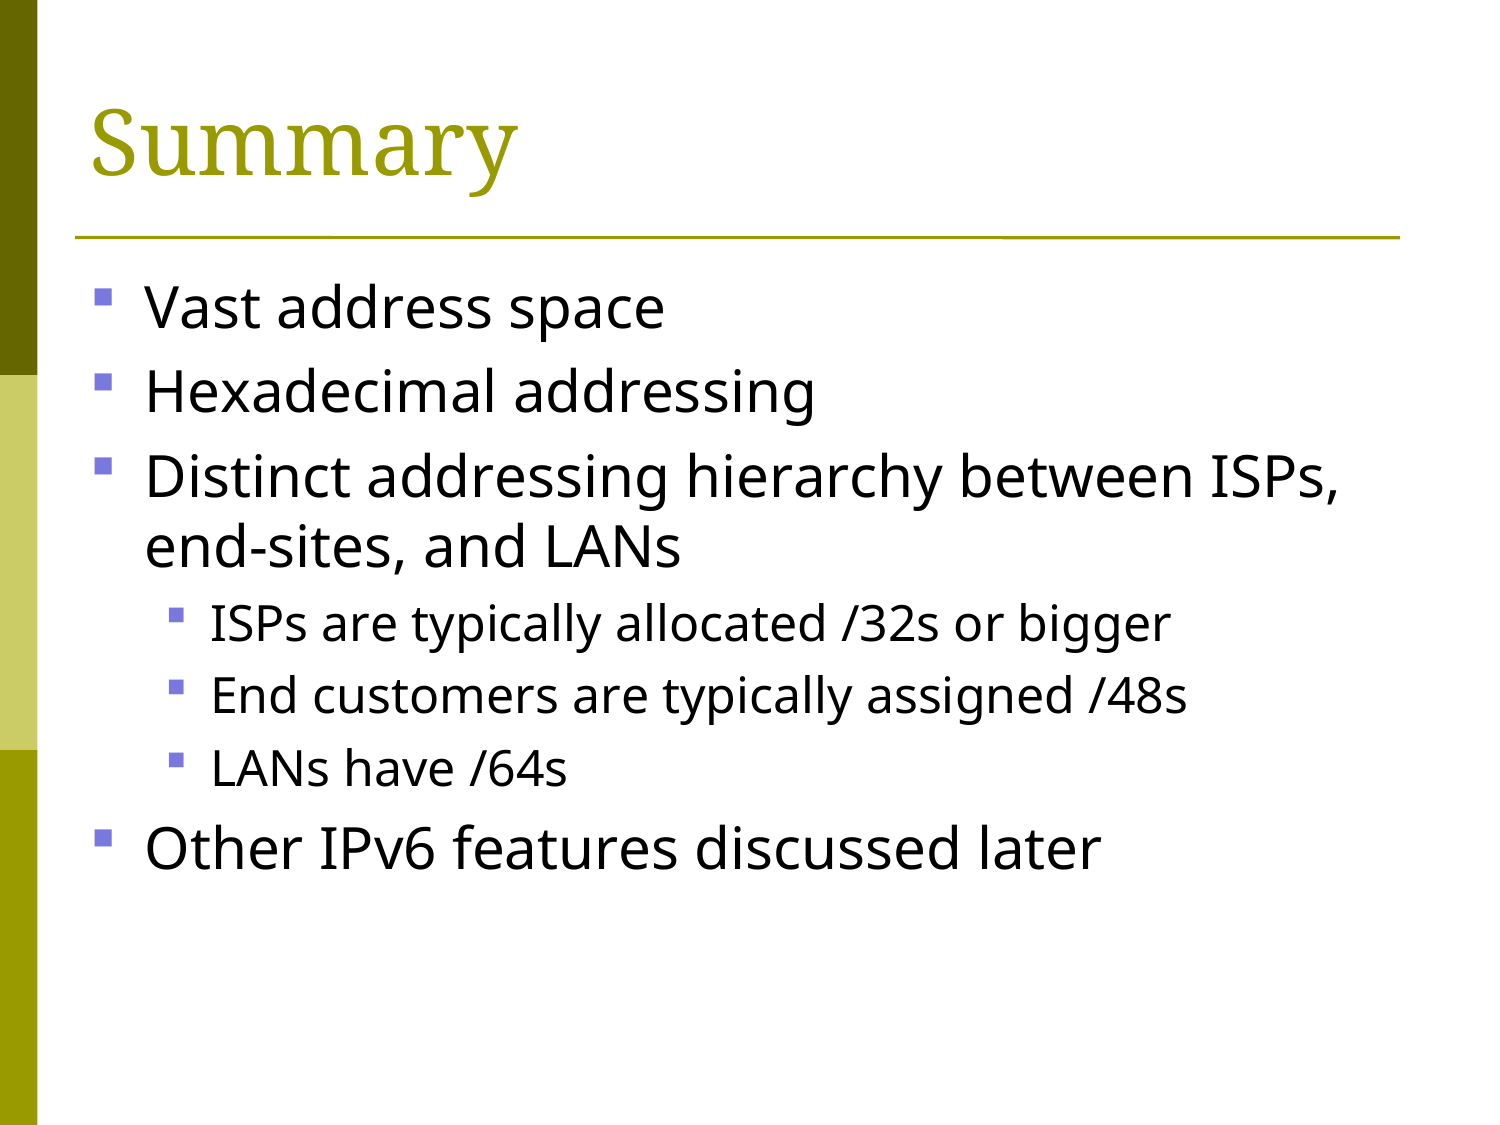

Summary
Vast address space
Hexadecimal addressing
Distinct addressing hierarchy between ISPs, end-sites, and LANs
ISPs are typically allocated /32s or bigger
End customers are typically assigned /48s
LANs have /64s
Other IPv6 features discussed later